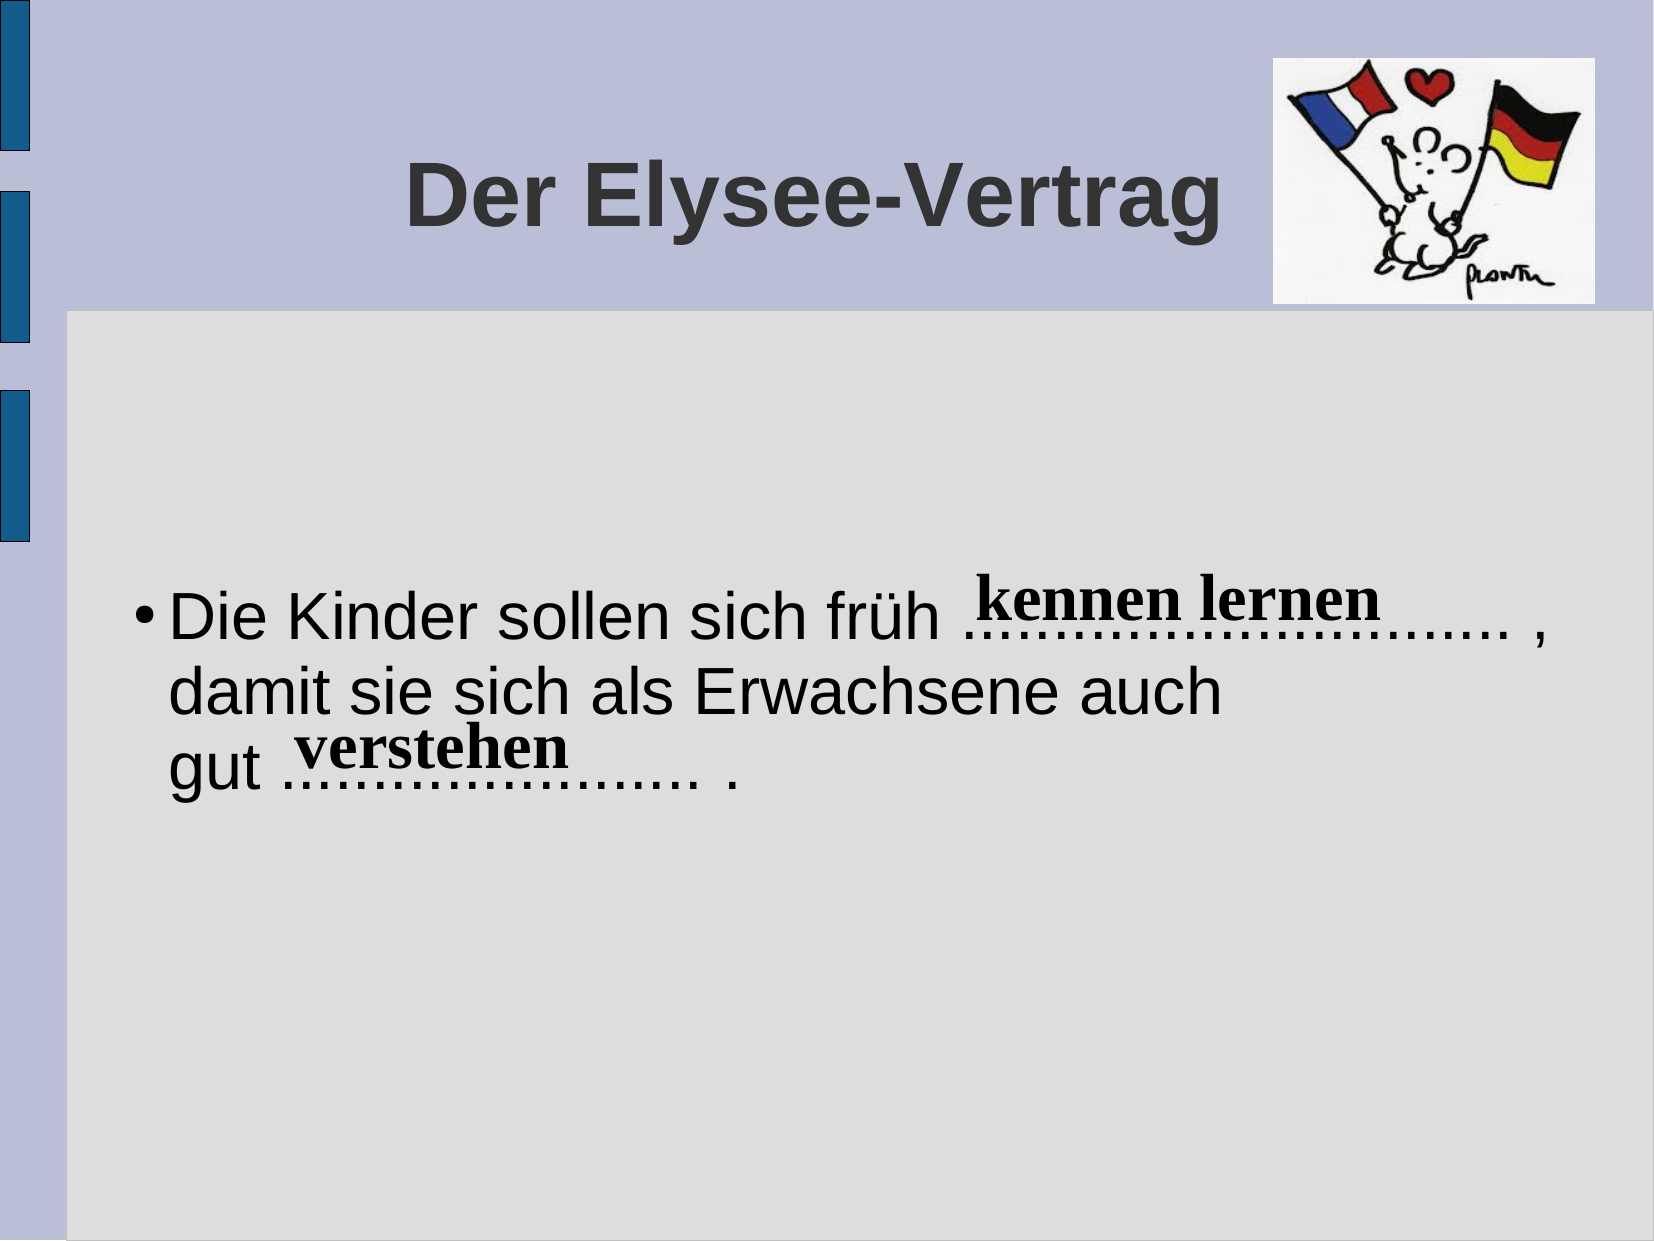

# Der Elysee-Vertrag
kennen lernen
Die Kinder sollen sich früh .............................. , damit sie sich als Erwachsene auch gut ....................... .
verstehen